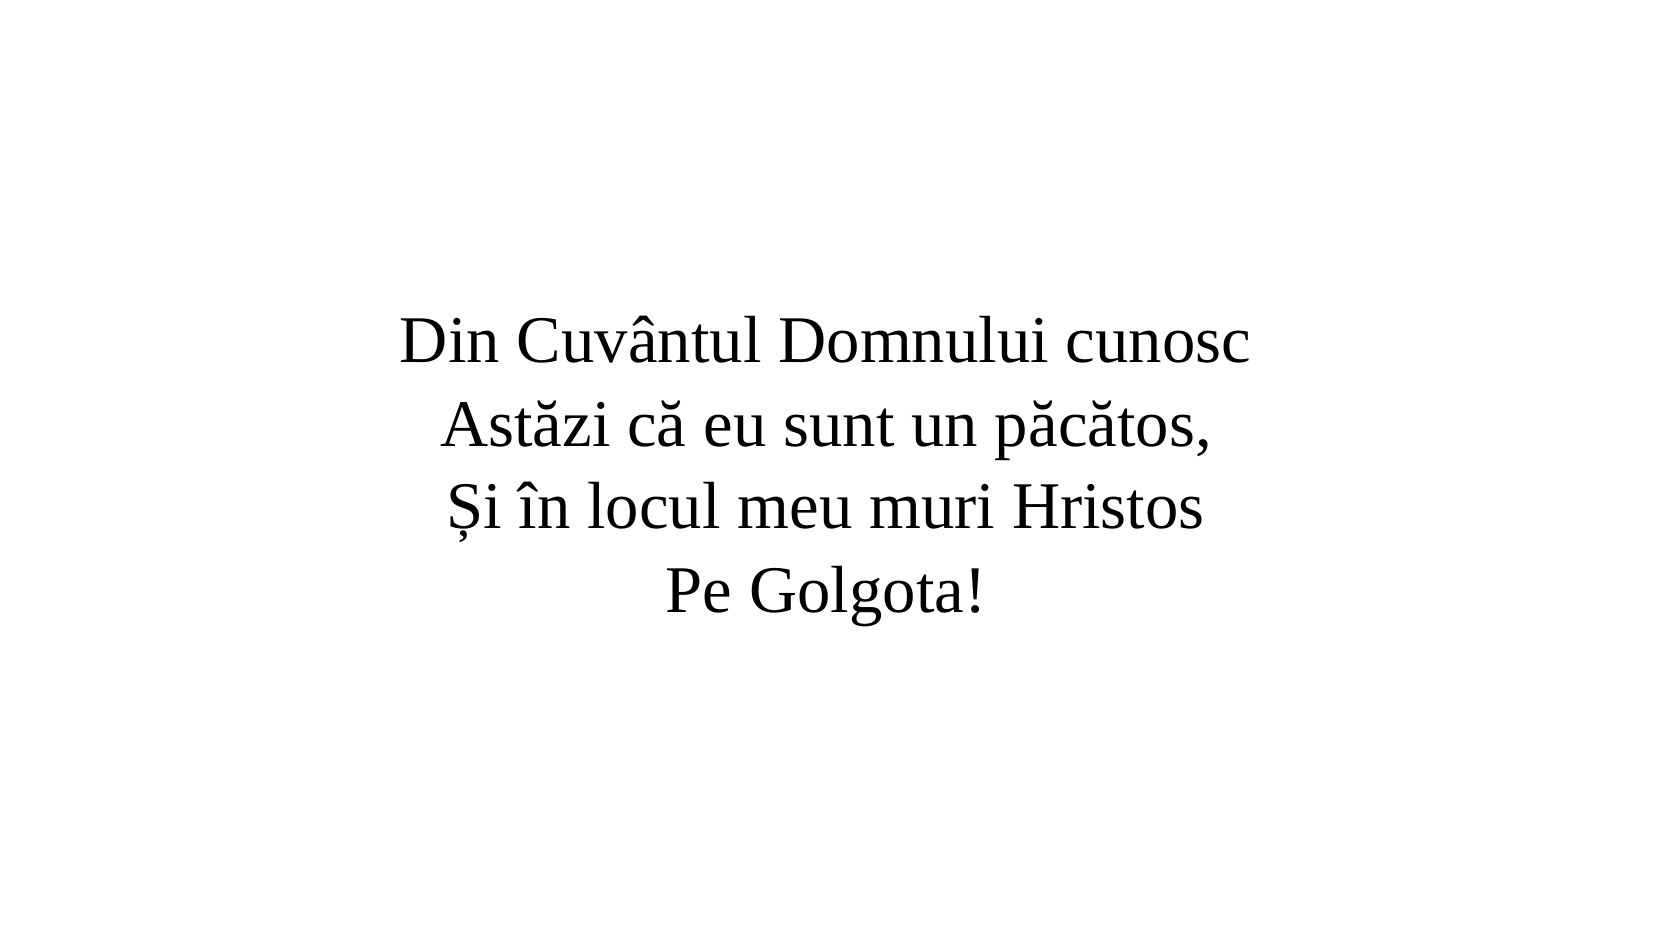

# Din Cuvântul Domnului cunosc
Astăzi că eu sunt un păcătos,
Și în locul meu muri Hristos
Pe Golgota!